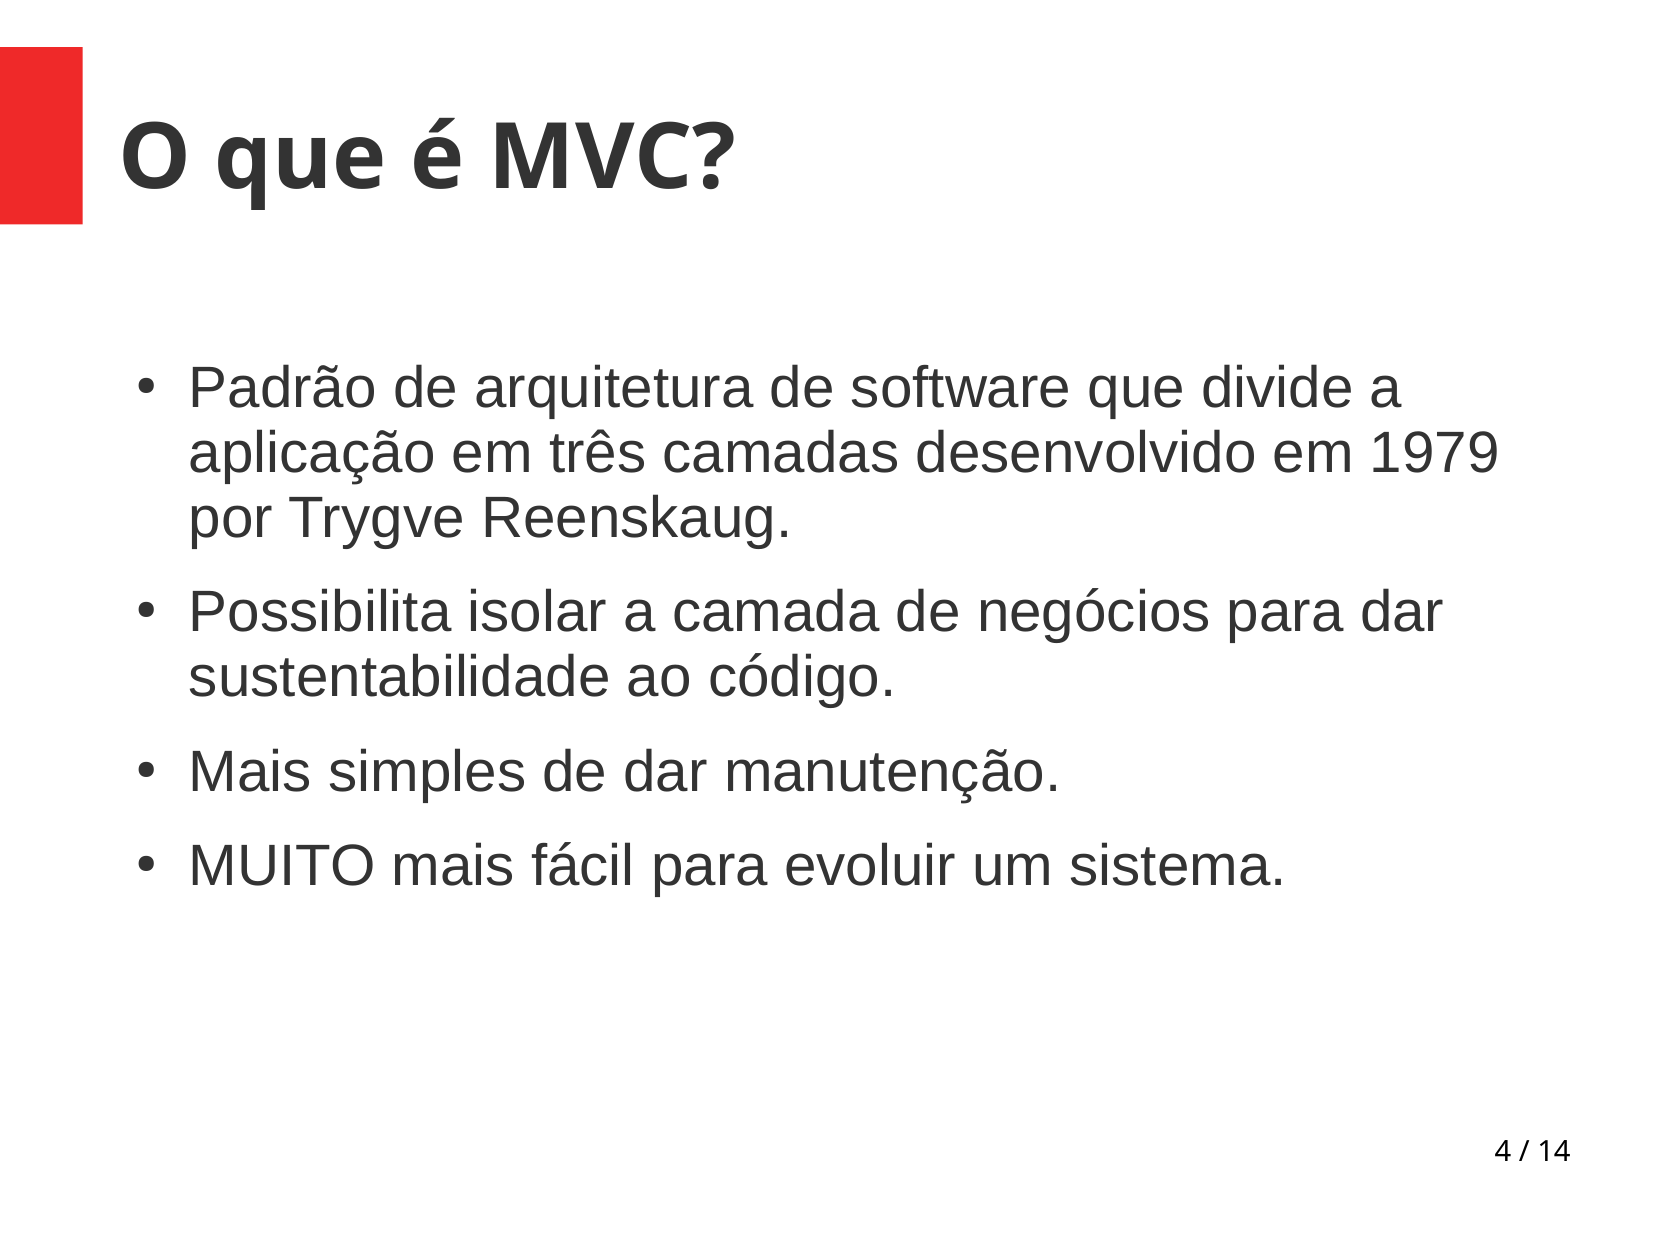

# O que é MVC?
Padrão de arquitetura de software que divide a aplicação em três camadas desenvolvido em 1979 por Trygve Reenskaug.
Possibilita isolar a camada de negócios para dar sustentabilidade ao código.
Mais simples de dar manutenção.
MUITO mais fácil para evoluir um sistema.
4